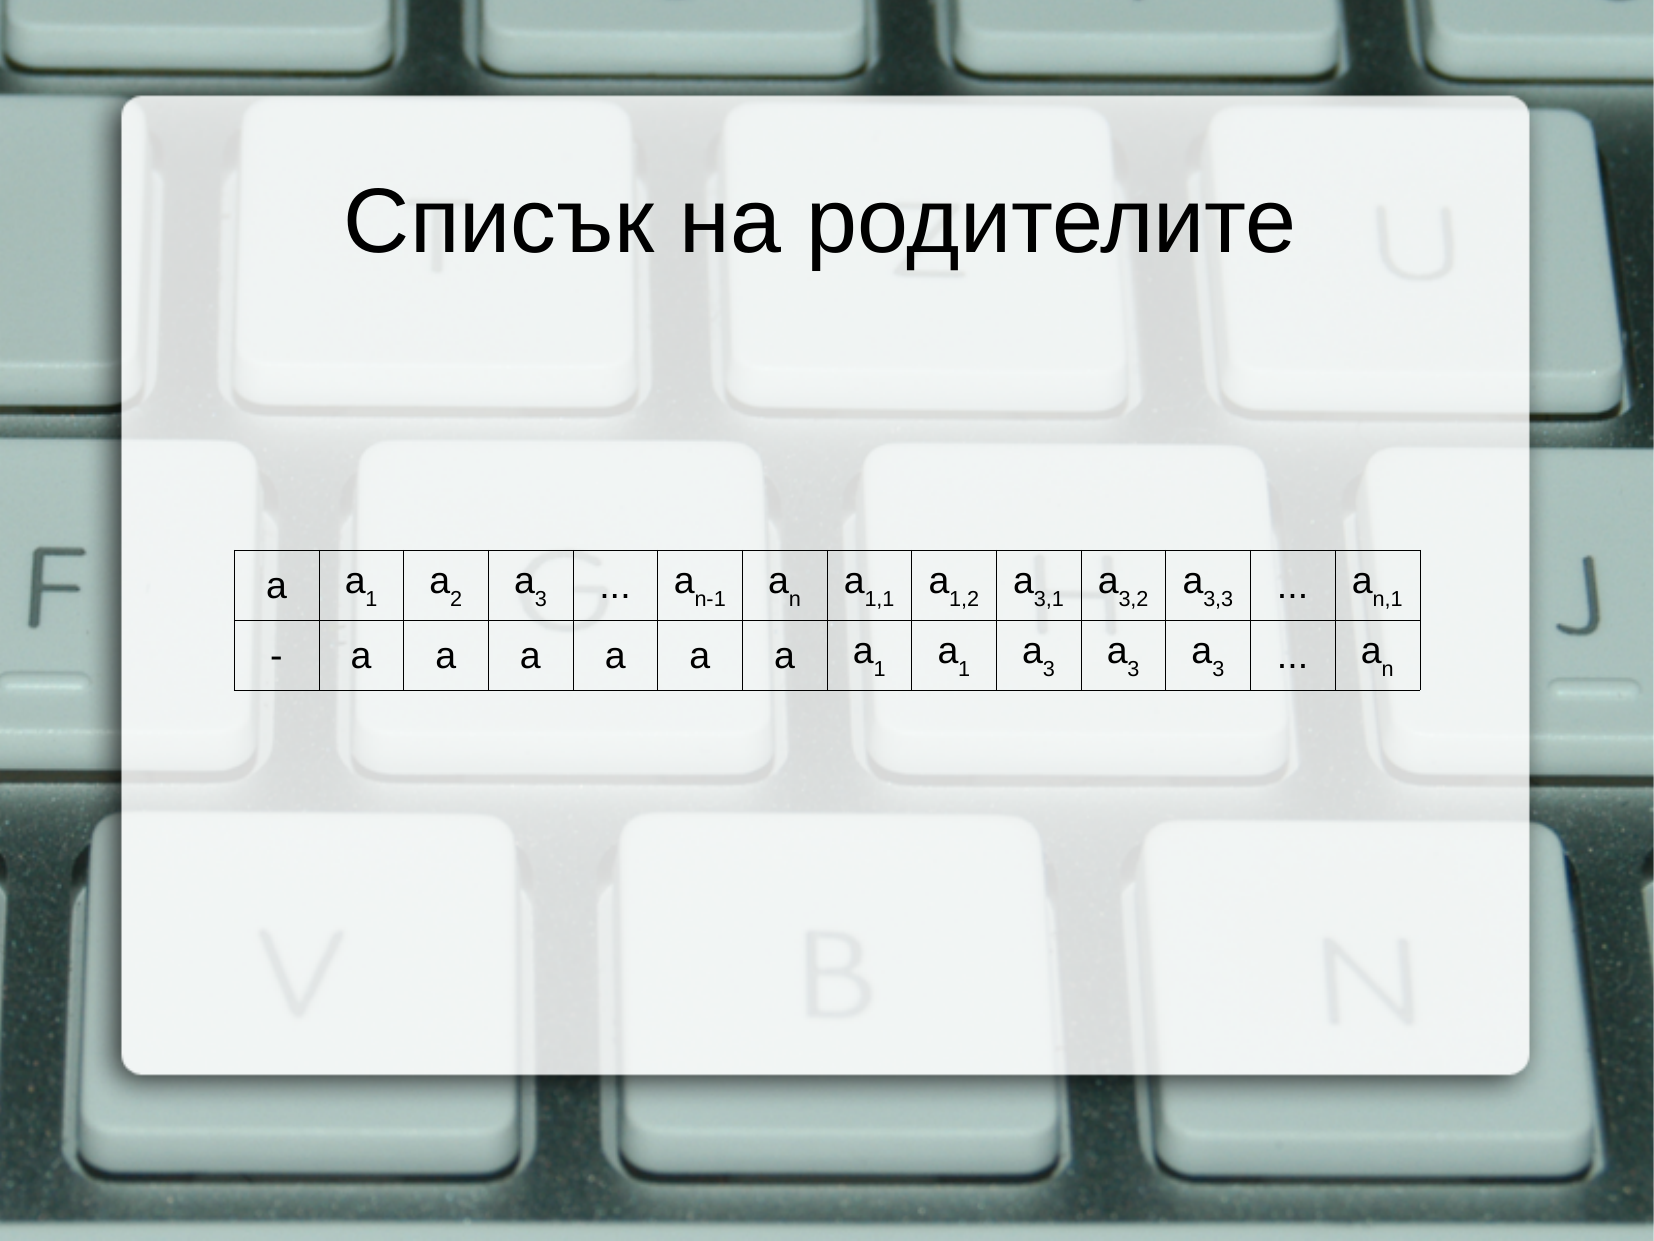

# Списък на родителите
| a | a1 | a2 | a3 | ... | an-1 | an | a1,1 | a1,2 | a3,1 | a3,2 | a3,3 | ... | an,1 |
| --- | --- | --- | --- | --- | --- | --- | --- | --- | --- | --- | --- | --- | --- |
| - | a | a | a | a | a | a | a1 | a1 | a3 | a3 | a3 | ... | an |